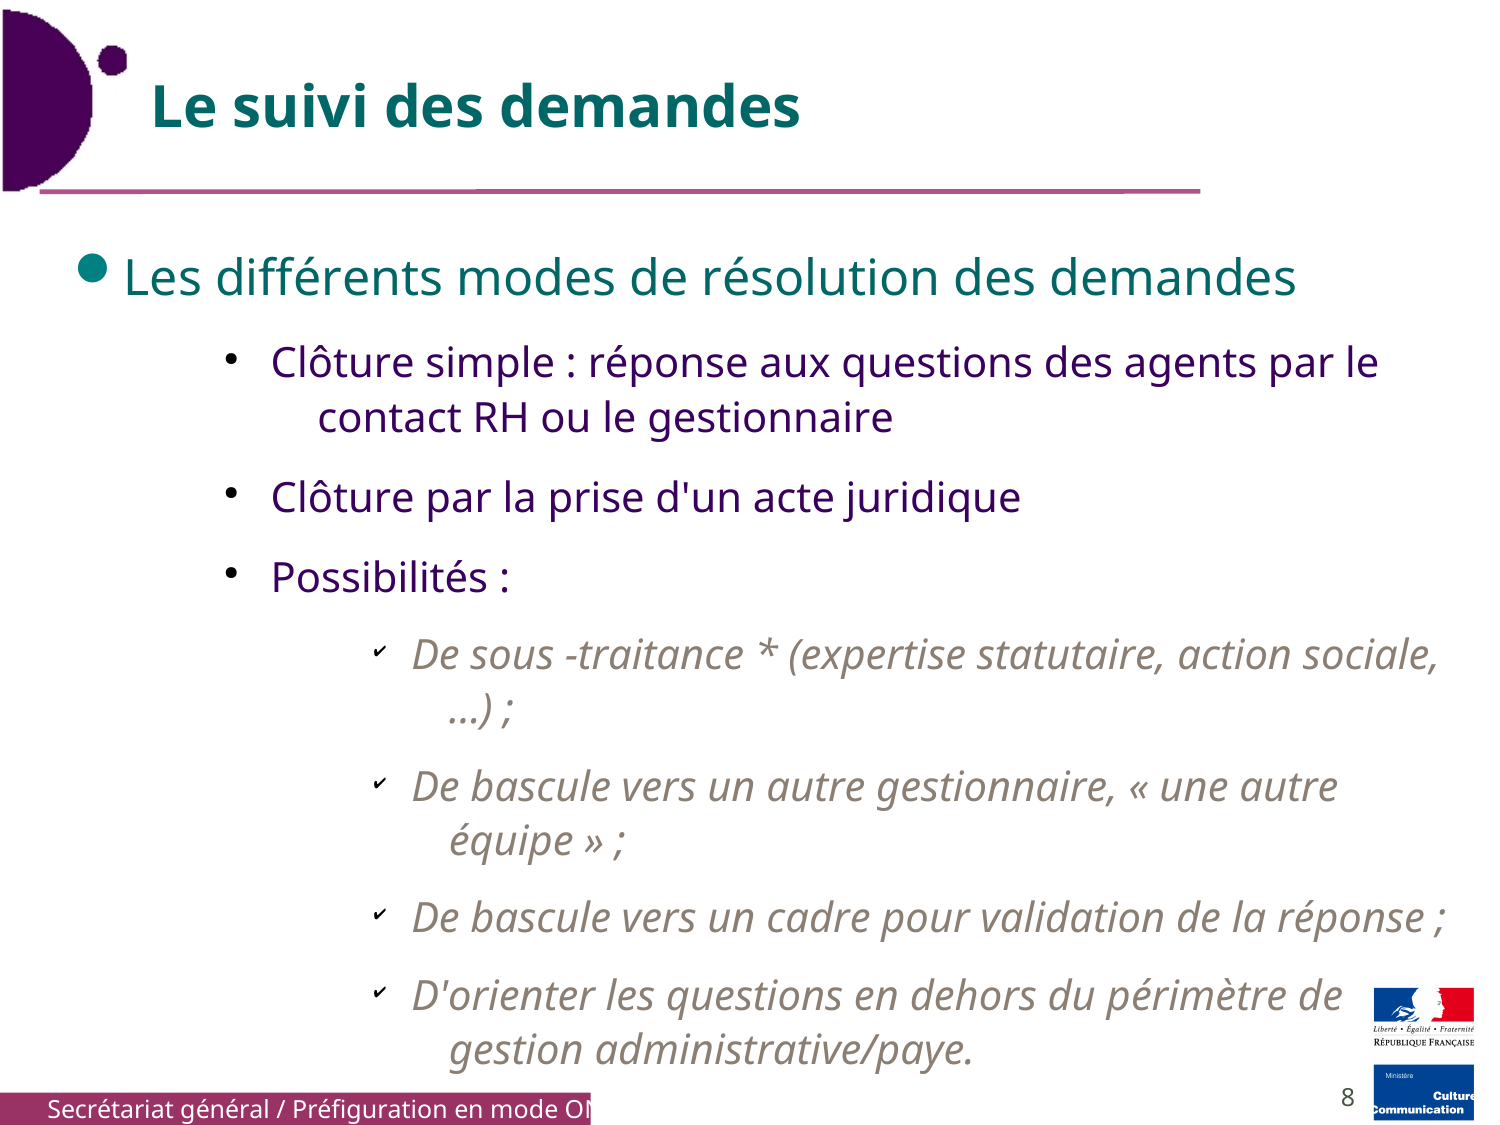

# Le suivi des demandes
Les différents modes de résolution des demandes
Clôture simple : réponse aux questions des agents par le contact RH ou le gestionnaire
Clôture par la prise d'un acte juridique
Possibilités :
De sous -traitance * (expertise statutaire, action sociale, …) ;
De bascule vers un autre gestionnaire, « une autre équipe » ;
De bascule vers un cadre pour validation de la réponse ;
D'orienter les questions en dehors du périmètre de gestion administrative/paye.
8